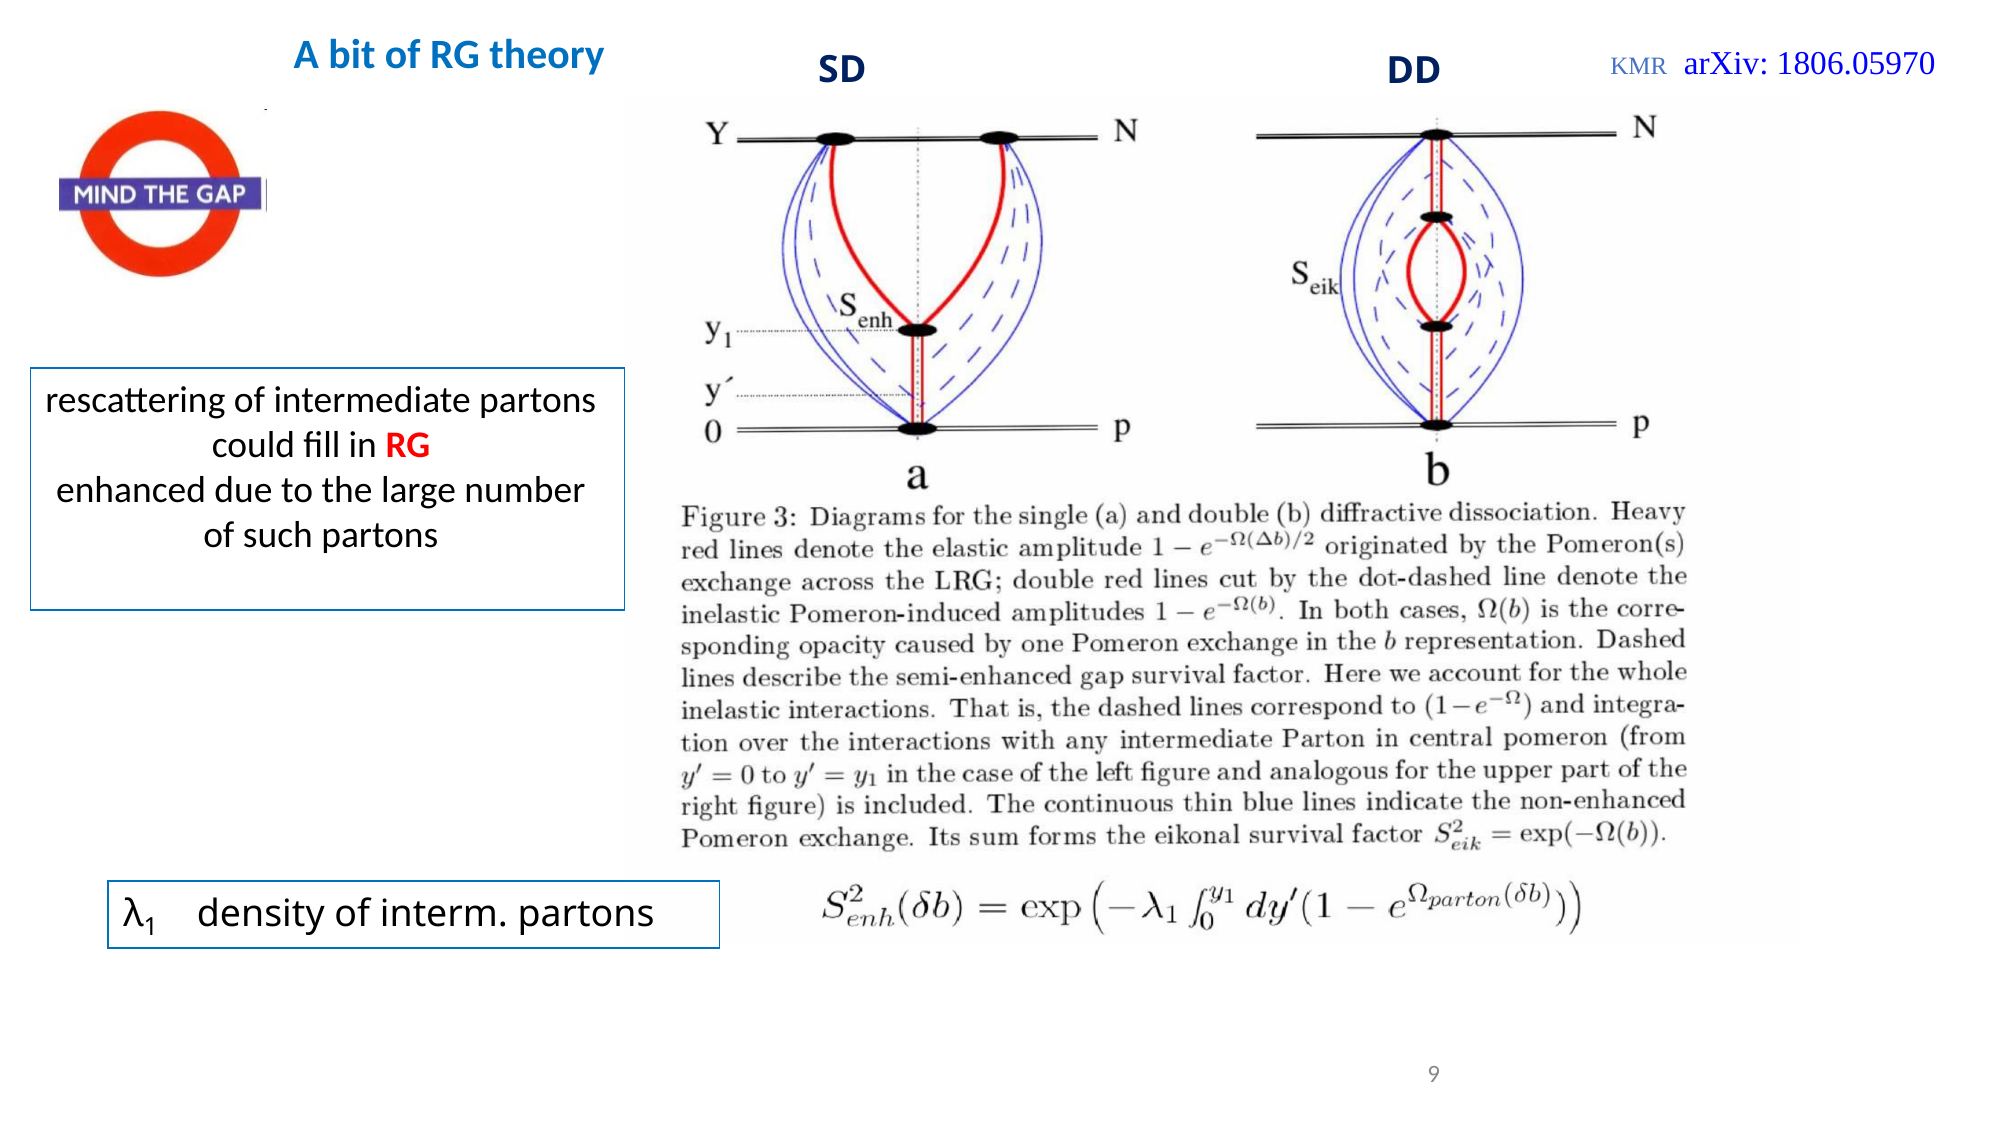

A bit of RG theory
KMR arXiv: 1806.05970
SD
DD
rescattering of intermediate partons
could fill in RG
enhanced due to the large number of such partons
λ1 density of interm. partons